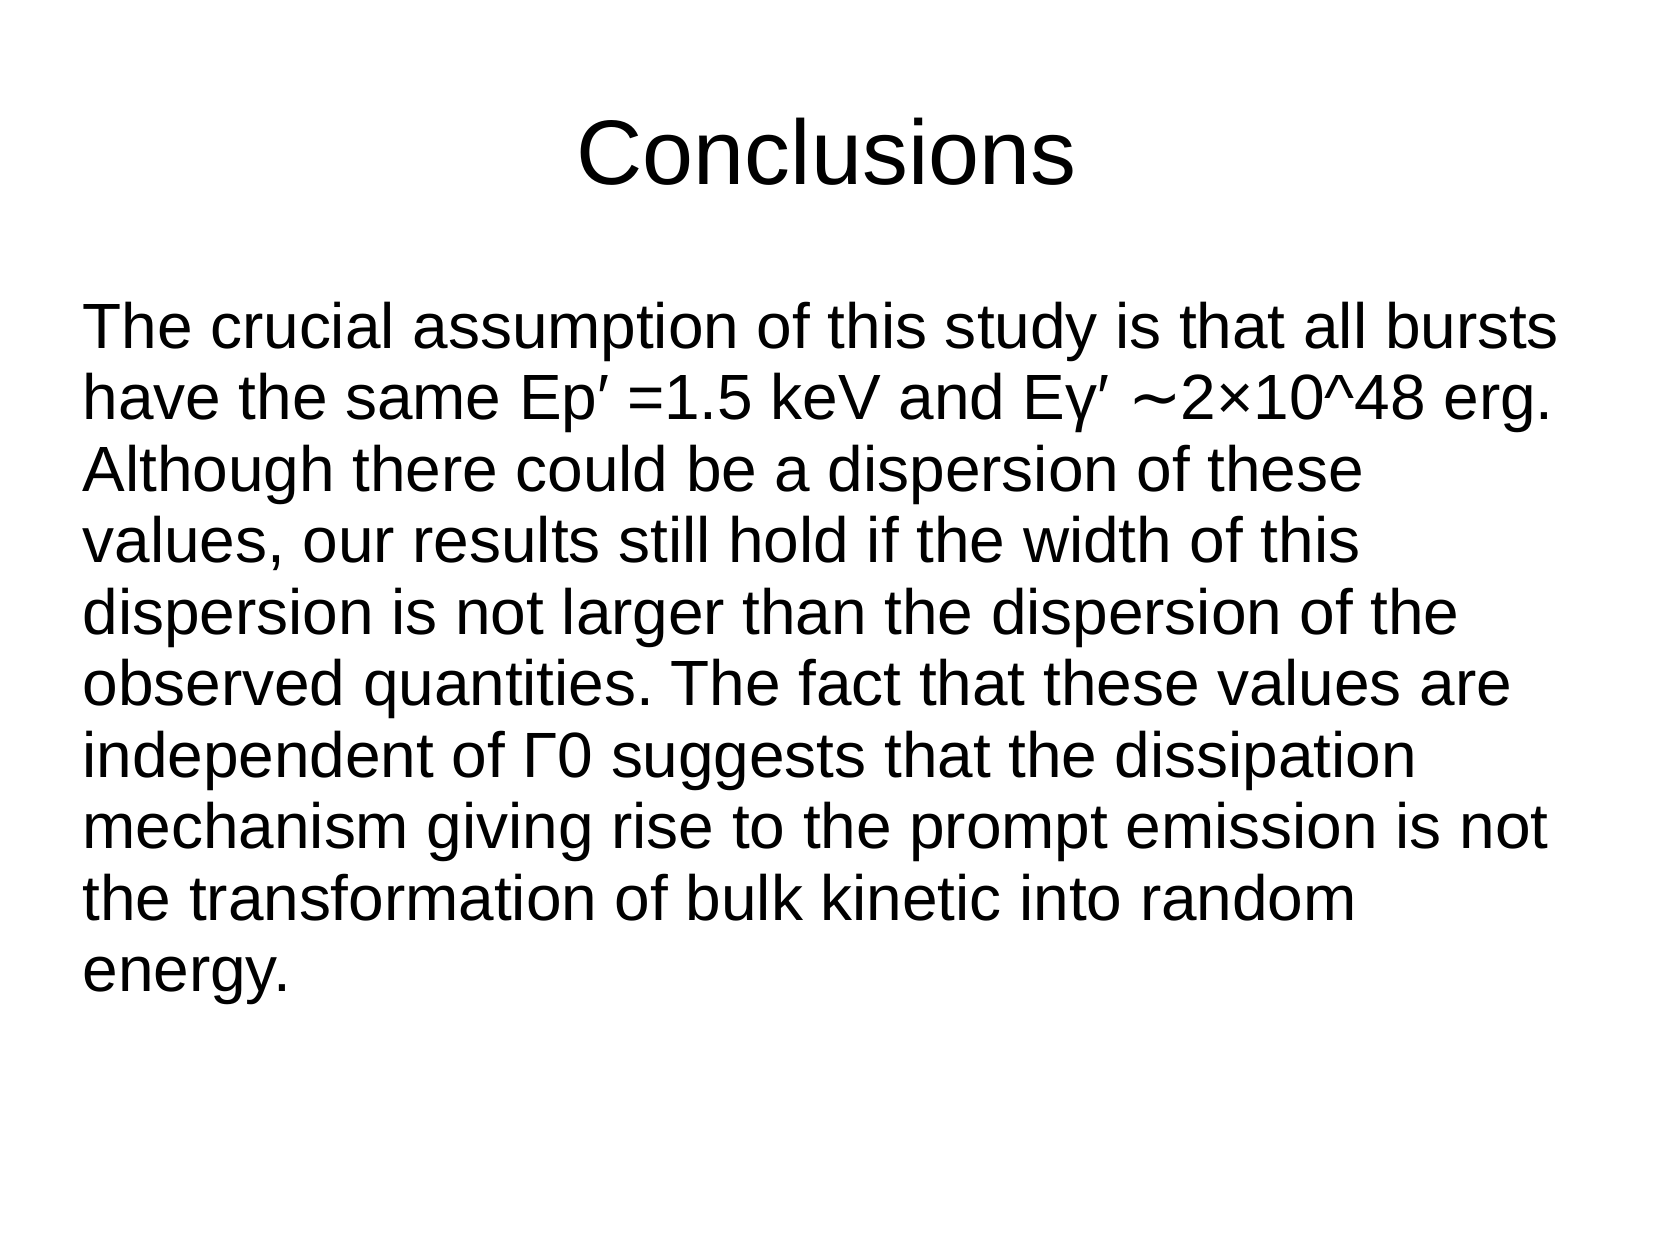

# Conclusions
The crucial assumption of this study is that all bursts have the same Ep′ =1.5 keV and Eγ′ ∼2×10^48 erg. Although there could be a dispersion of these values, our results still hold if the width of this dispersion is not larger than the dispersion of the observed quantities. The fact that these values are independent of Γ0 suggests that the dissipation mechanism giving rise to the prompt emission is not the transformation of bulk kinetic into random energy.